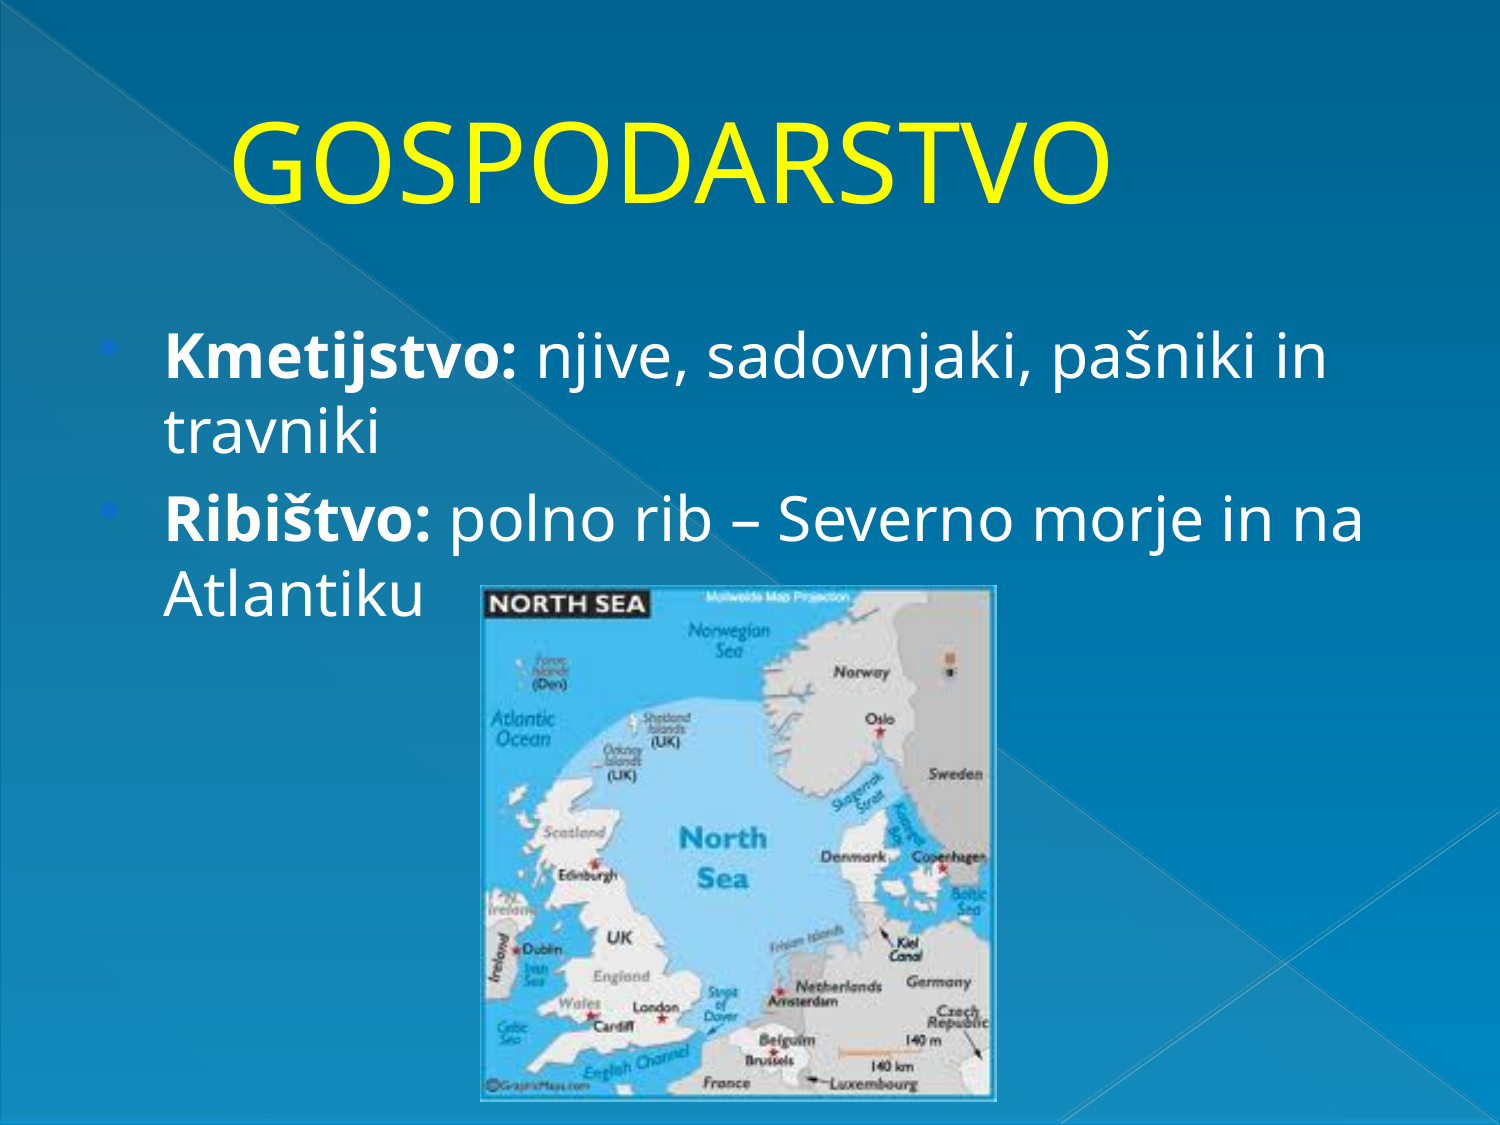

# GOSPODARSTVO
Kmetijstvo: njive, sadovnjaki, pašniki in travniki
Ribištvo: polno rib – Severno morje in na Atlantiku